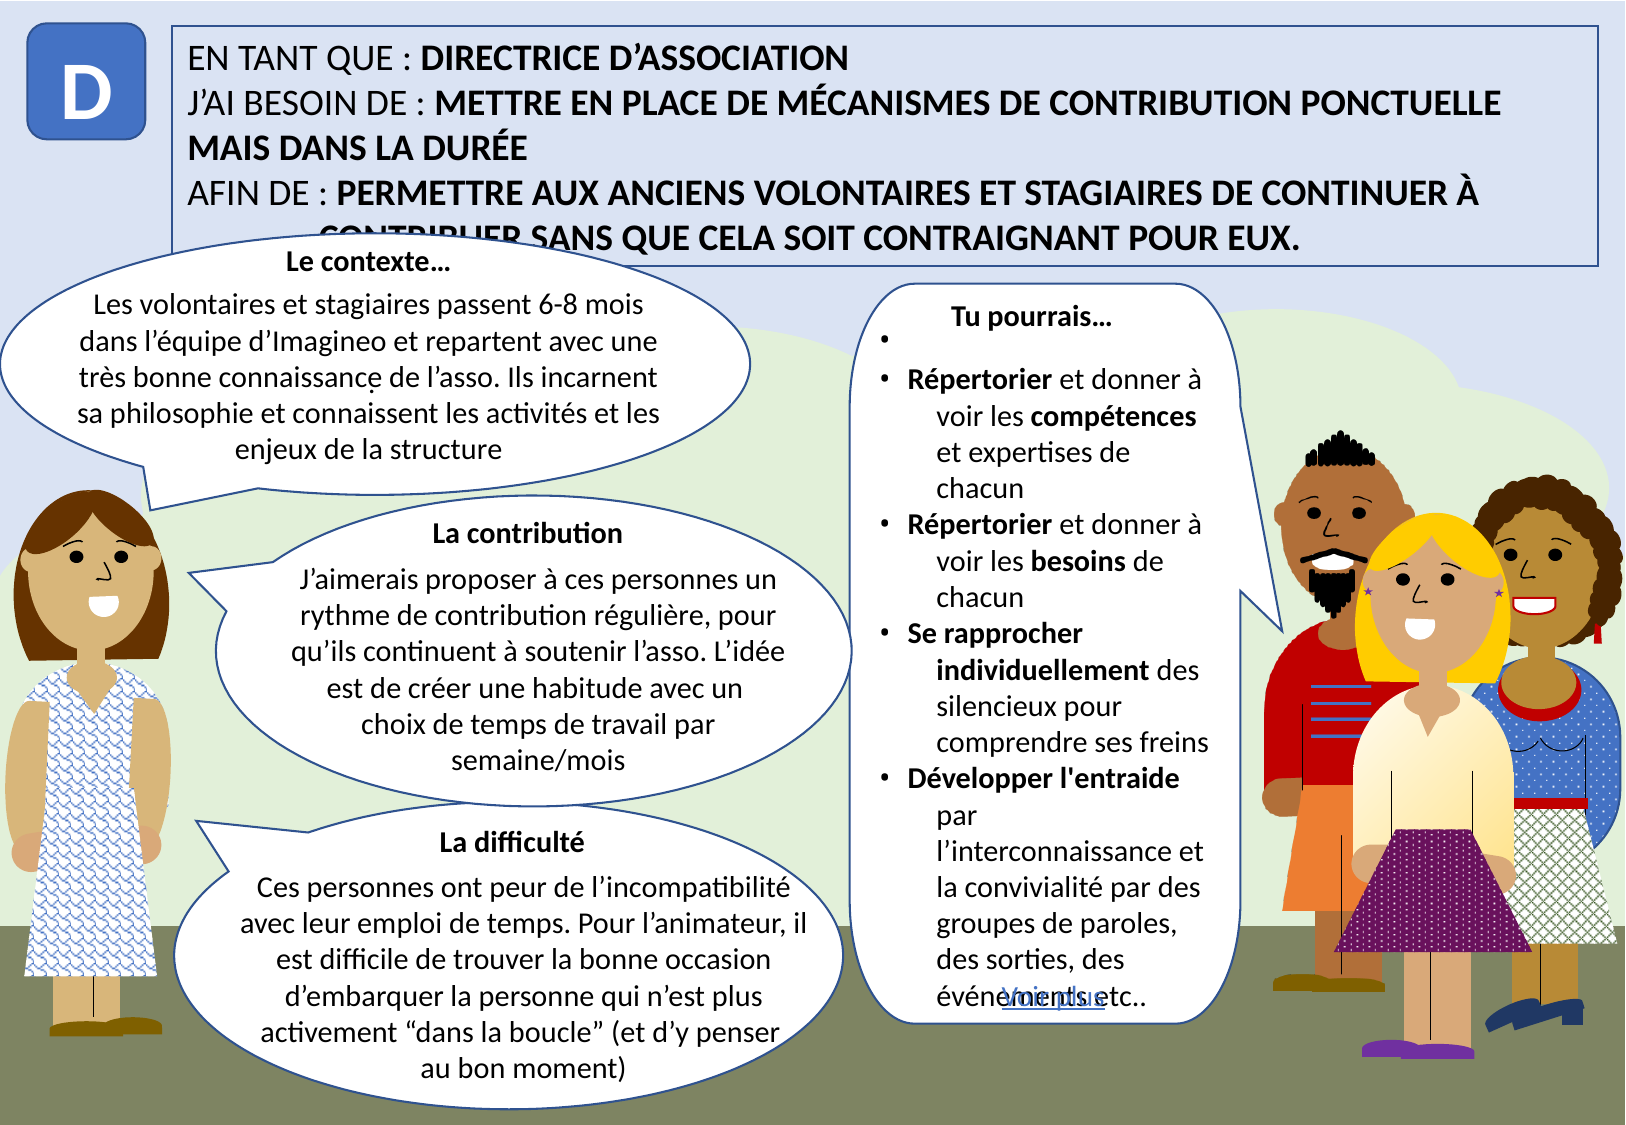

D
En tant que : directrice d’association
J’ai besoin de : mettre en place de mécanismes de contribution ponctuelle mais dans la durée
Afin de : permettre aux anciens volontaires et stagiaires de continuer à contribuer sans que cela soit contraignant pour eux.
.
Le contexte…
Les volontaires et stagiaires passent 6-8 mois dans l’équipe d’Imagineo et repartent avec une très bonne connaissance de l’asso. Ils incarnent sa philosophie et connaissent les activités et les enjeux de la structure
Répertorier et donner à voir les compétences et expertises de chacun
Répertorier et donner à voir les besoins de chacun
Se rapprocher individuellement des silencieux pour comprendre ses freins
Développer l'entraide par l’interconnaissance et la convivialité par des groupes de paroles, des sorties, des événements etc..
Tu pourrais…
La contribution
J’aimerais proposer à ces personnes un rythme de contribution régulière, pour qu’ils continuent à soutenir l’asso. L’idée est de créer une habitude avec un
choix de temps de travail par semaine/mois
La difficulté
Ces personnes ont peur de l’incompatibilité avec leur emploi de temps. Pour l’animateur, il est difficile de trouver la bonne occasion d’embarquer la personne qui n’est plus activement “dans la boucle” (et d’y penser
au bon moment)
Voir plus